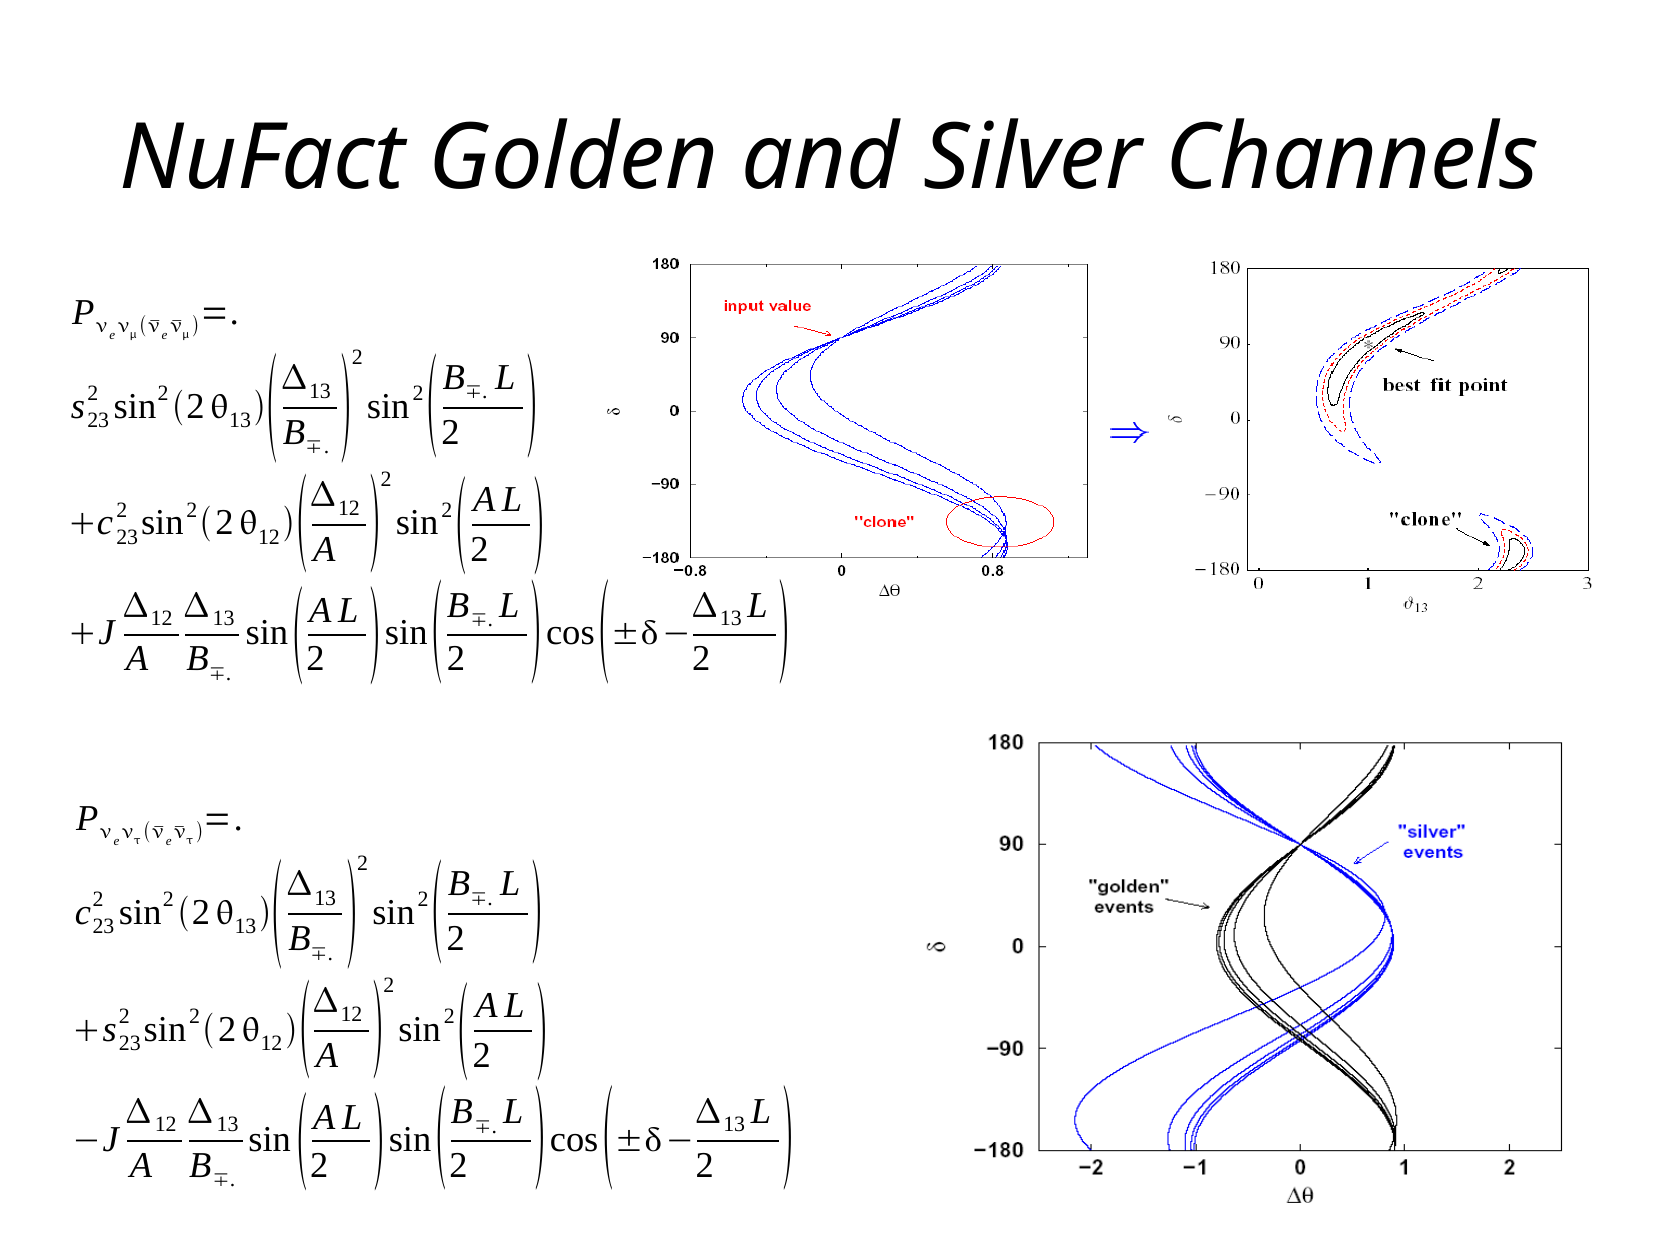

# NuFact Golden and Silver Channels
48